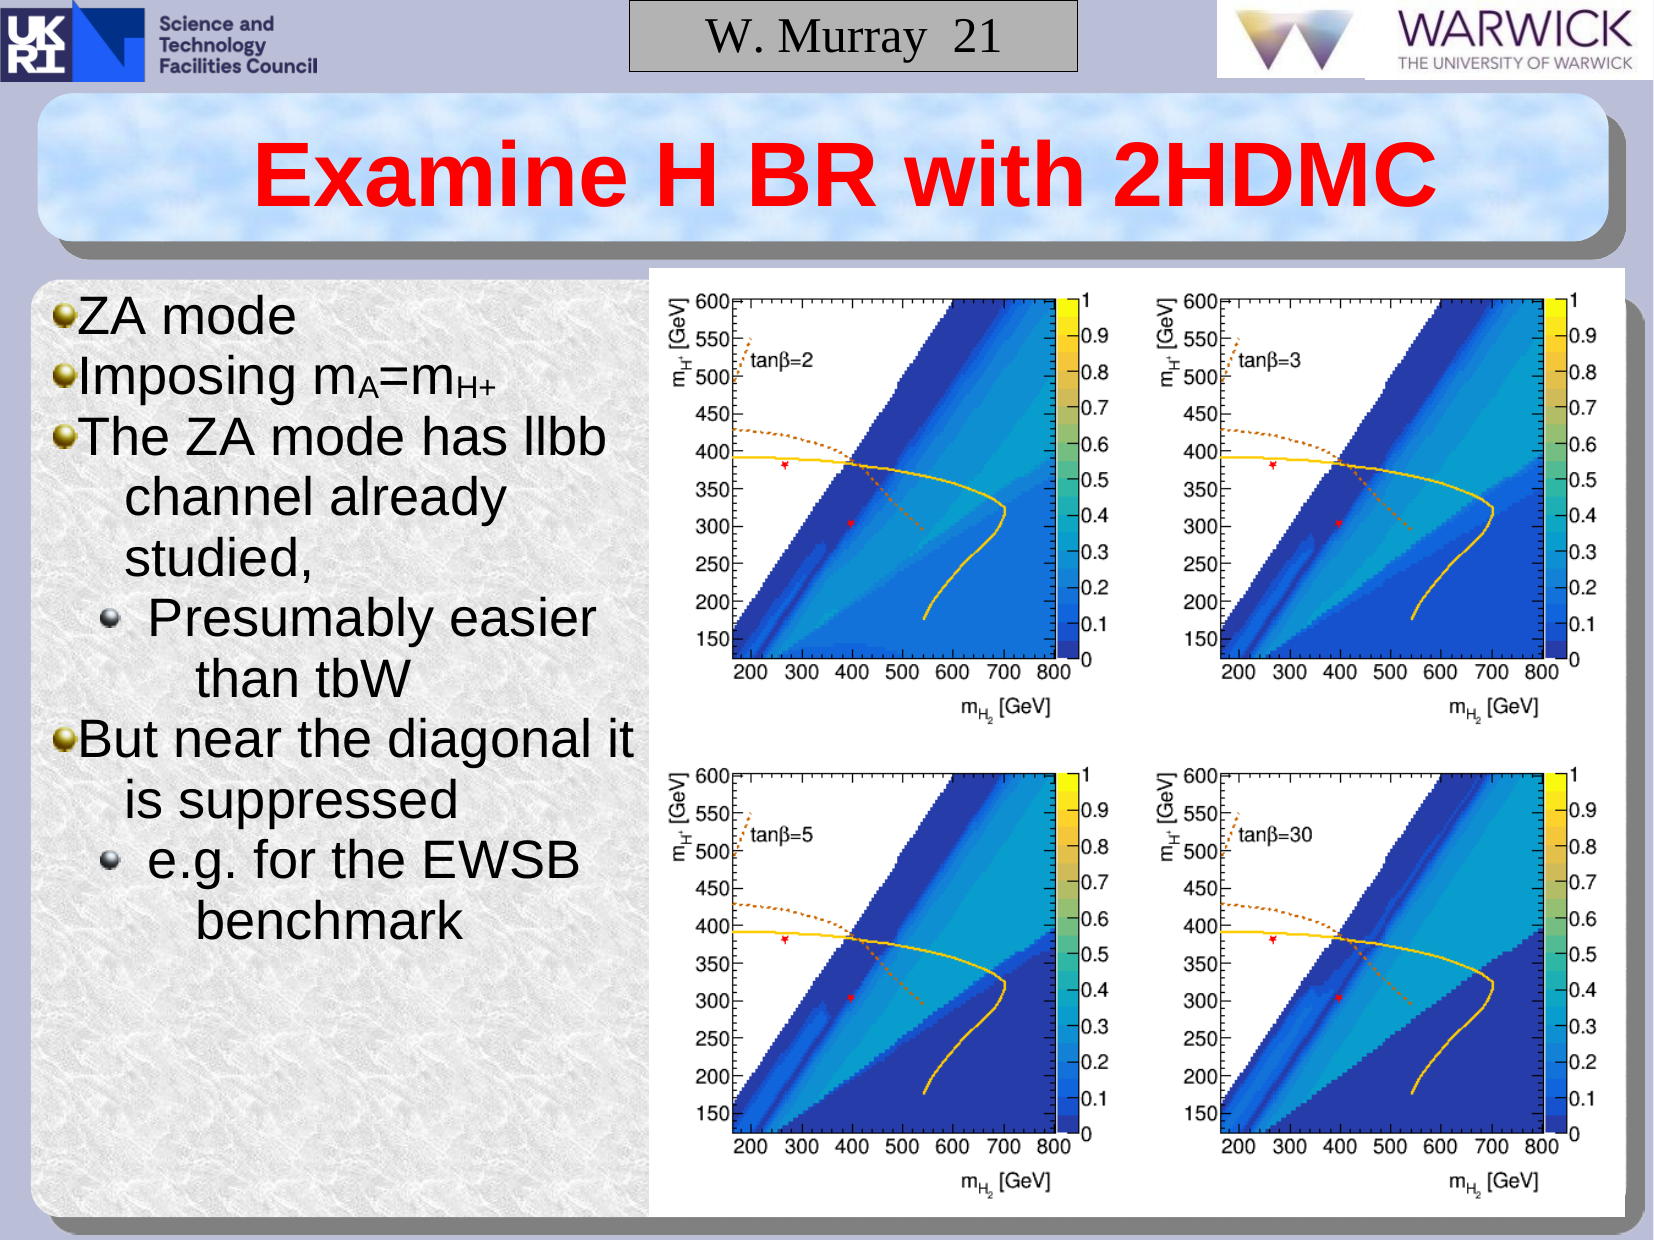

# Examine H BR with 2HDMC
ZA mode
Imposing mA=mH+
The ZA mode has llbb channel already studied,
Presumably easier than tbW
But near the diagonal it is suppressed
e.g. for the EWSB benchmark